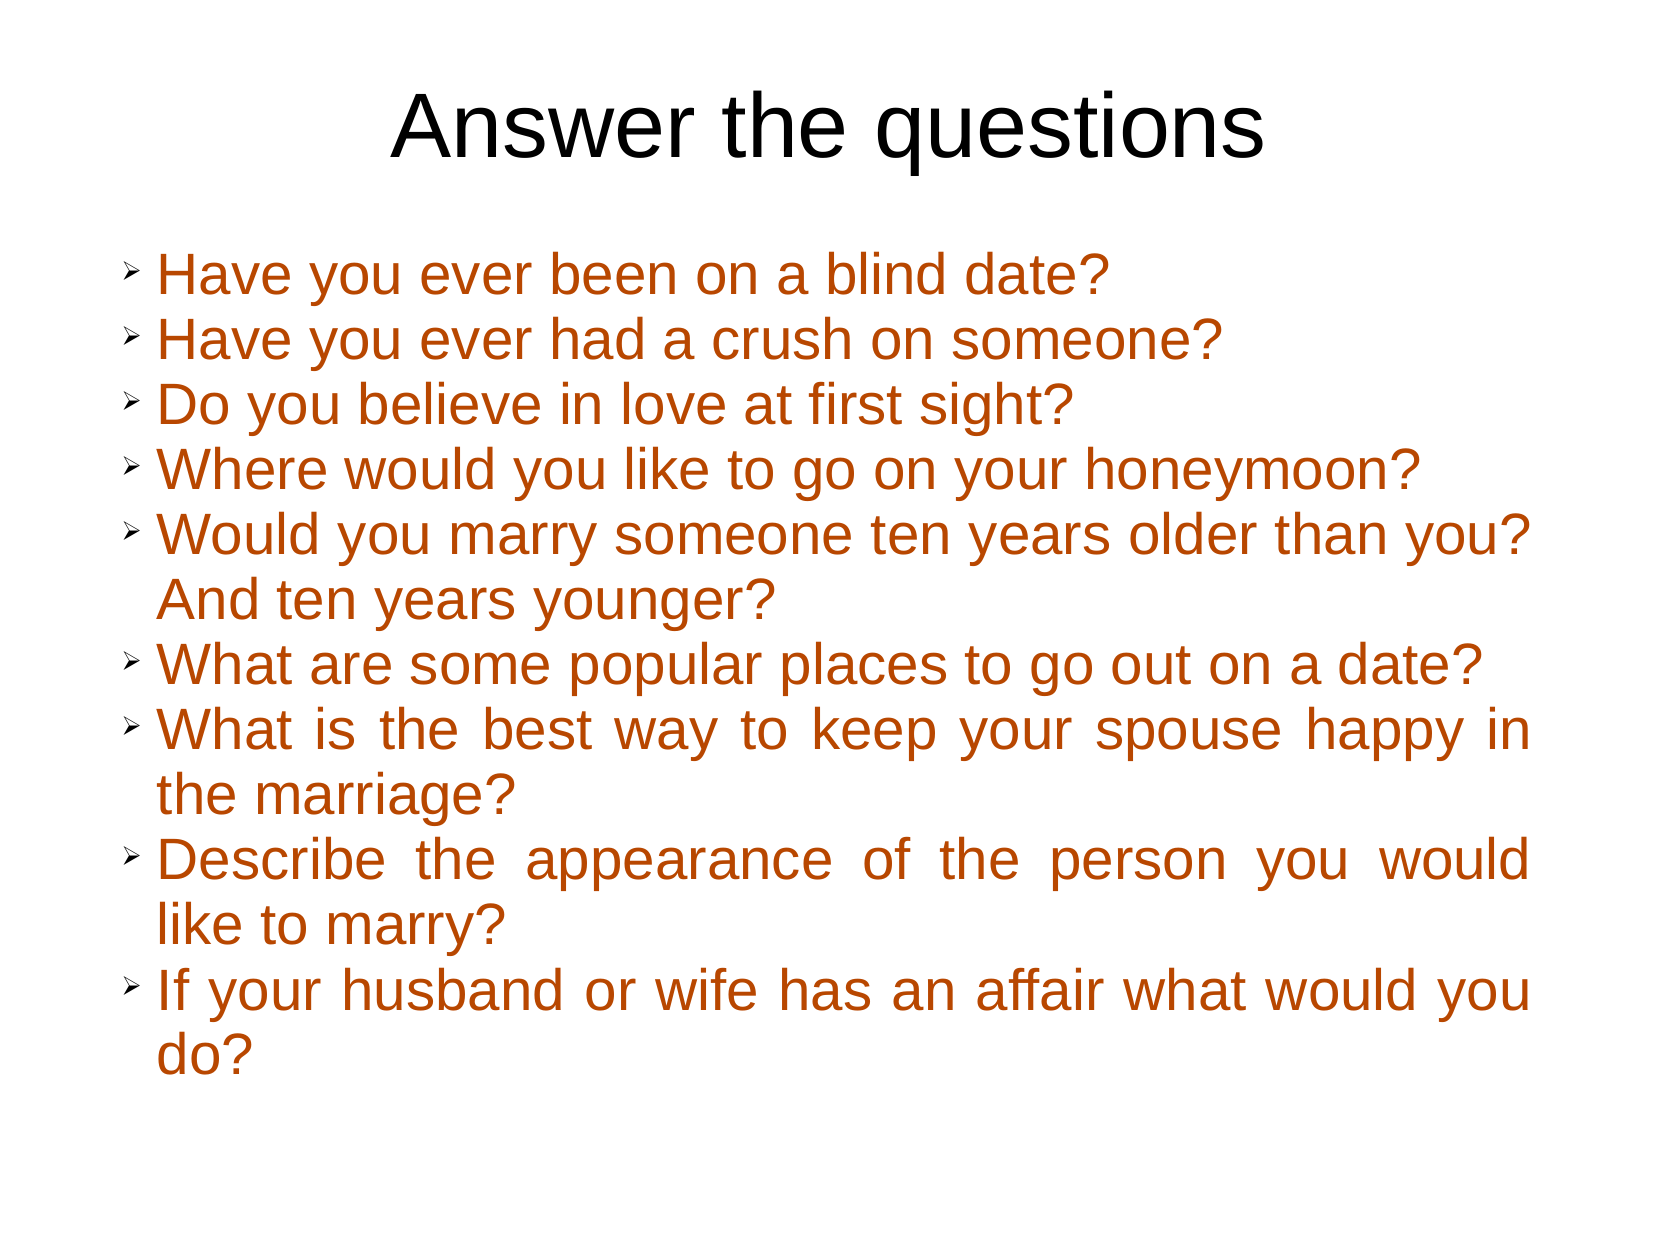

# Answer the questions
Have you ever been on a blind date?
Have you ever had a crush on someone?
Do you believe in love at first sight?
Where would you like to go on your honeymoon?
Would you marry someone ten years older than you?And ten years younger?
What are some popular places to go out on a date?
What is the best way to keep your spouse happy in the marriage?
Describe the appearance of the person you would like to marry?
If your husband or wife has an affair what would you do?